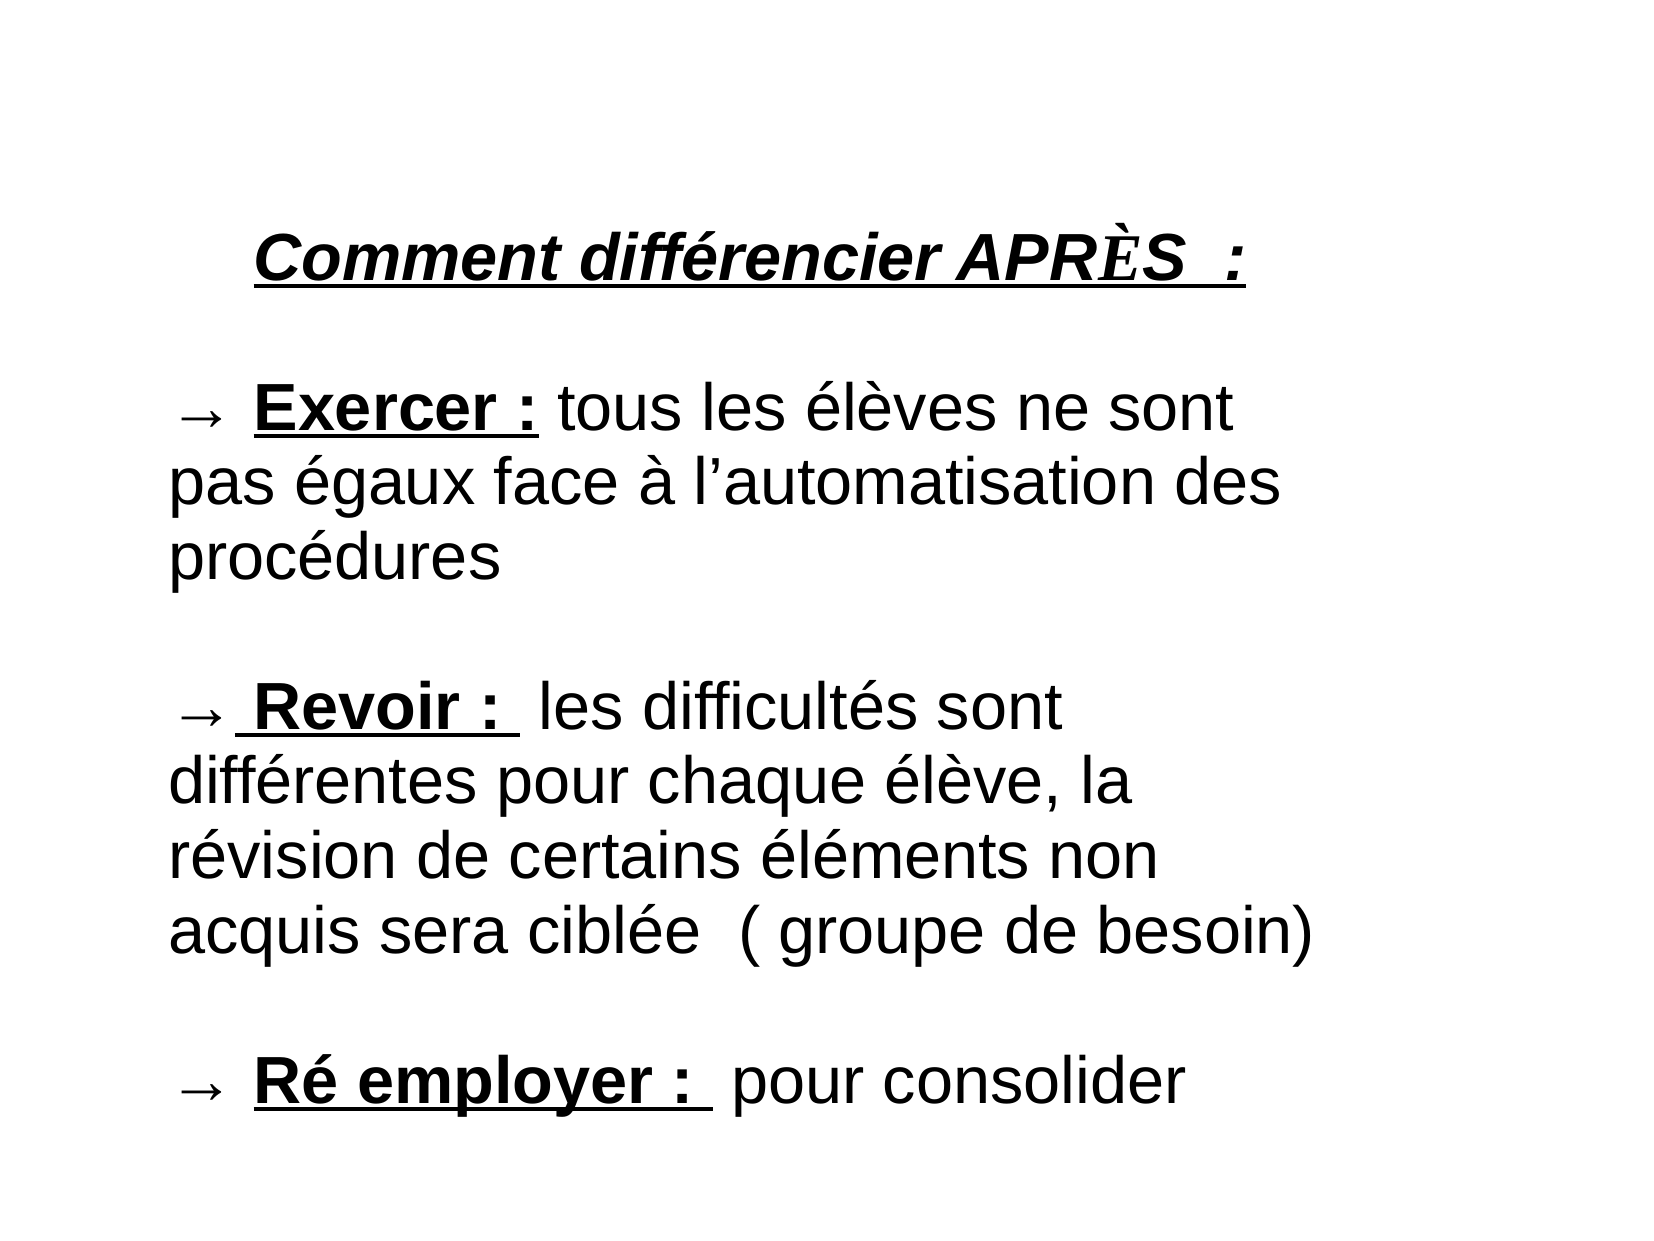

Comment différencier APRÈS  :
→ Exercer : tous les élèves ne sont pas égaux face à l’automatisation des procédures
→ Revoir : les difficultés sont différentes pour chaque élève, la révision de certains éléments non acquis sera ciblée ( groupe de besoin)
→ Ré employer : pour consolider